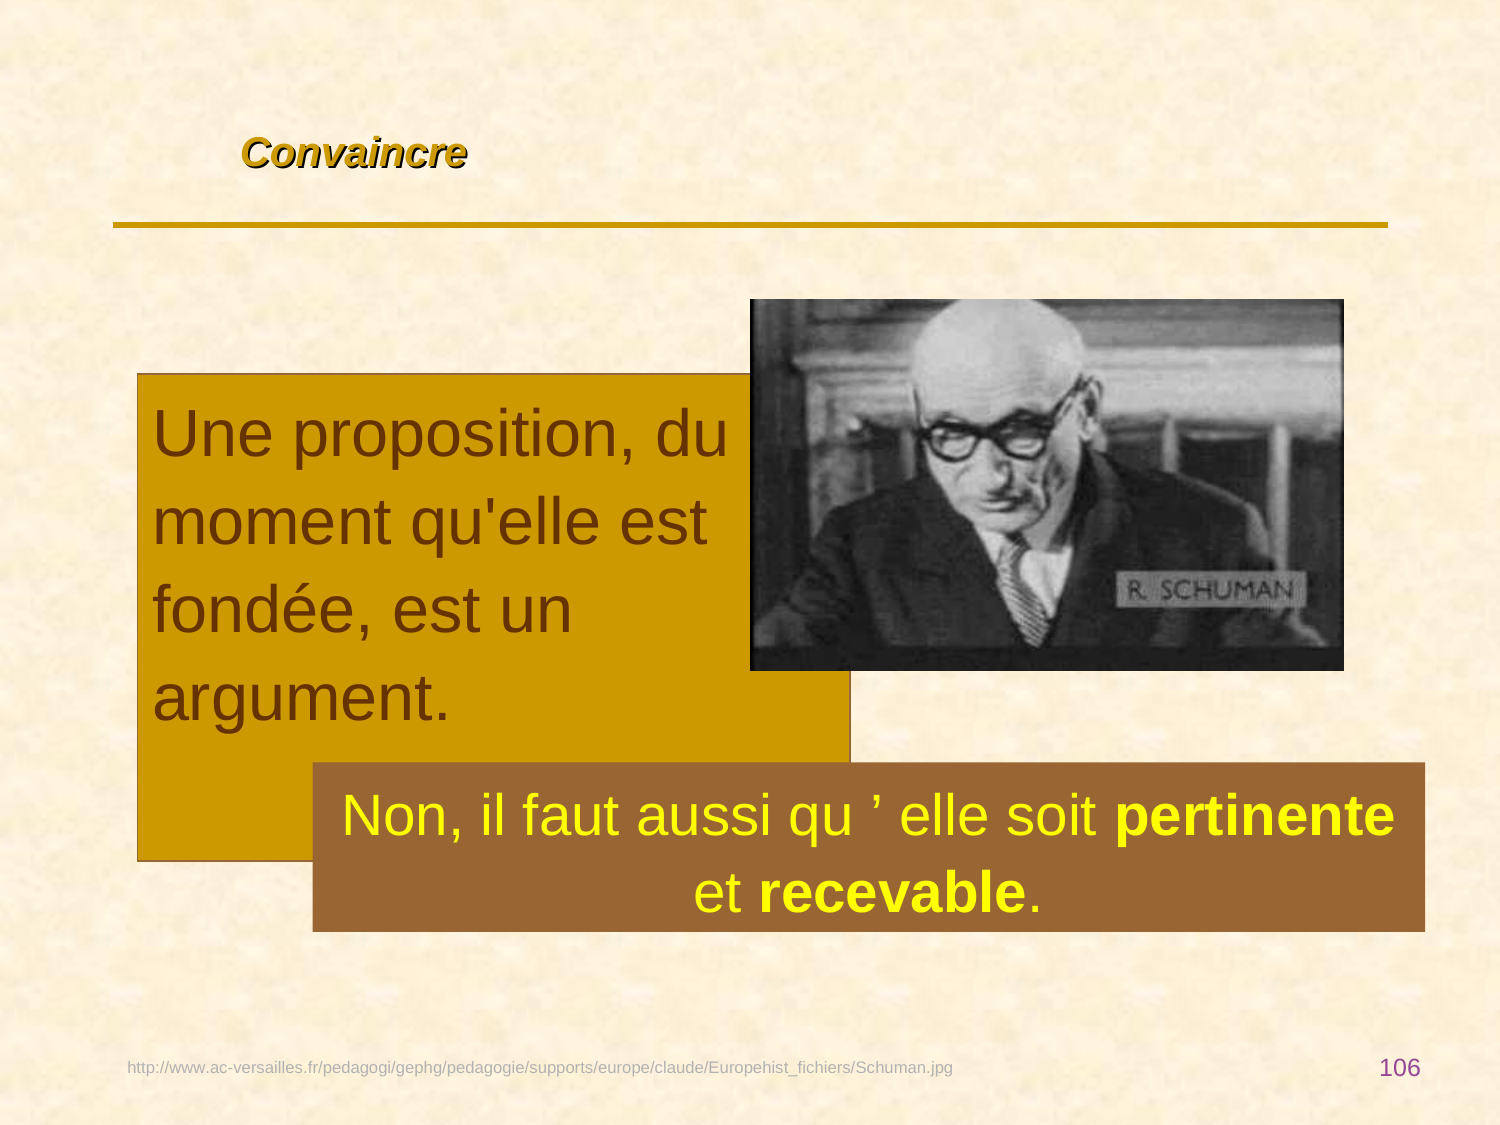

Convaincre
Une proposition, du moment qu'elle est fondée, est un argument.
Vrai / Faux ?
Non, il faut aussi qu ’ elle soit pertinente et recevable.
106
http://www.ac-versailles.fr/pedagogi/gephg/pedagogie/supports/europe/claude/Europehist_fichiers/Schuman.jpg